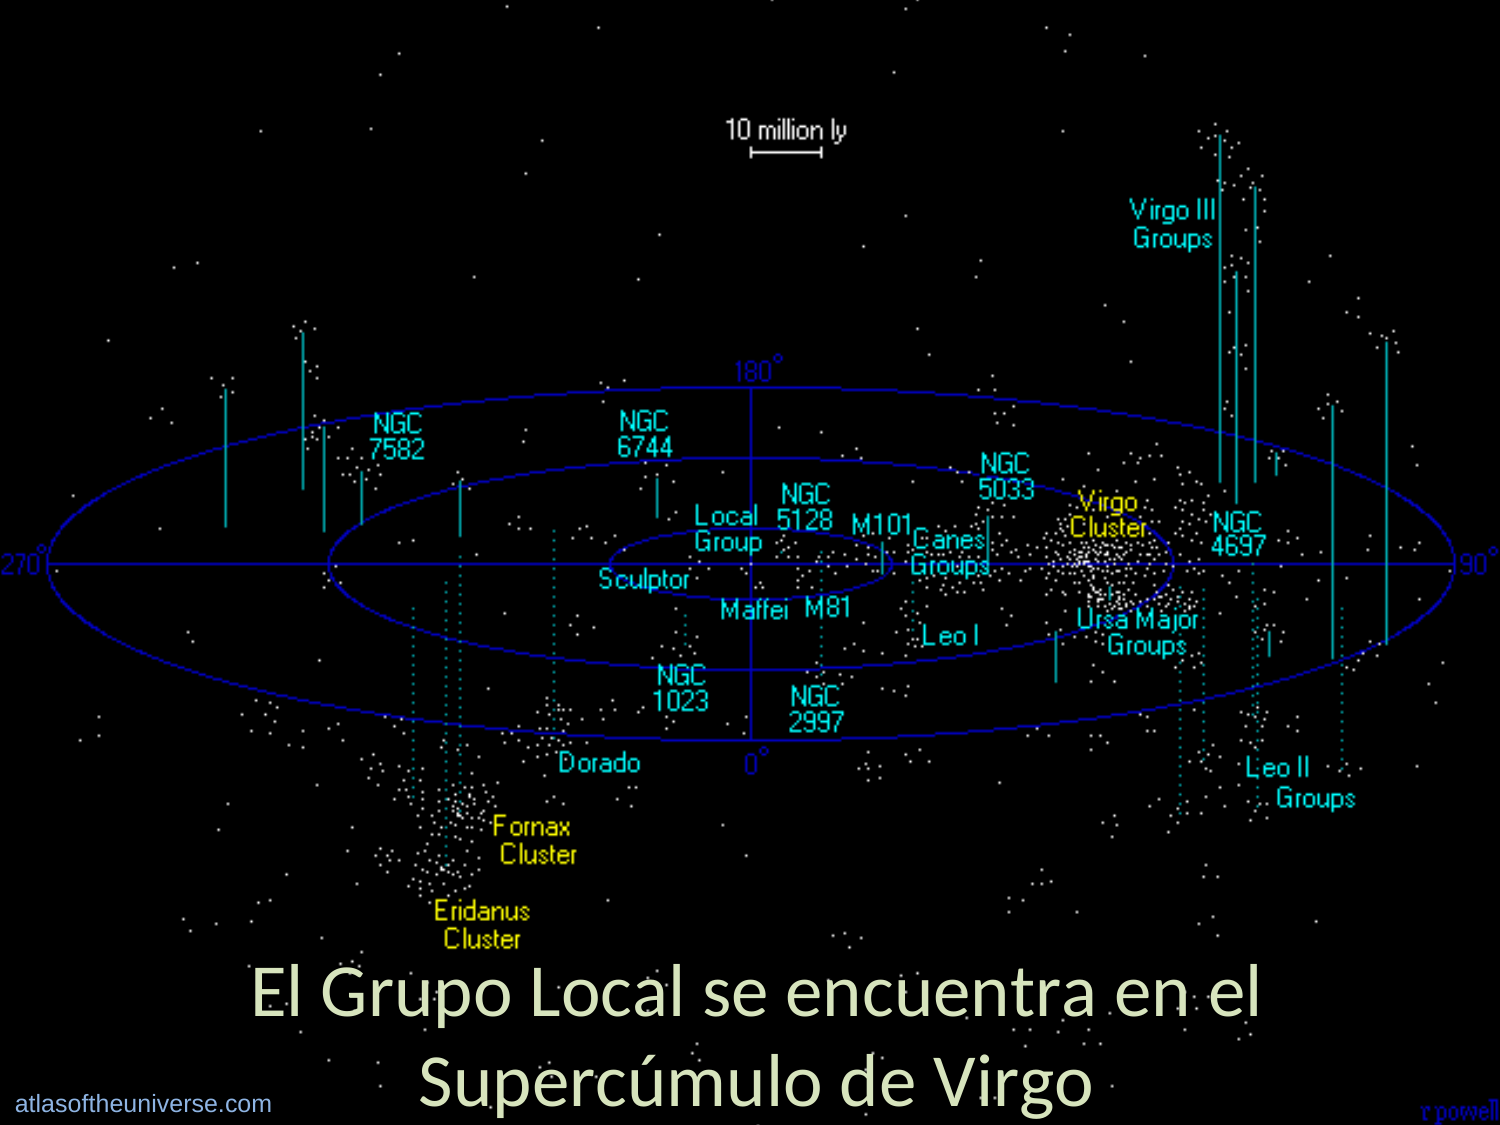

# El Grupo Local se encuentra en el Supercúmulo de Virgo
atlasoftheuniverse.com